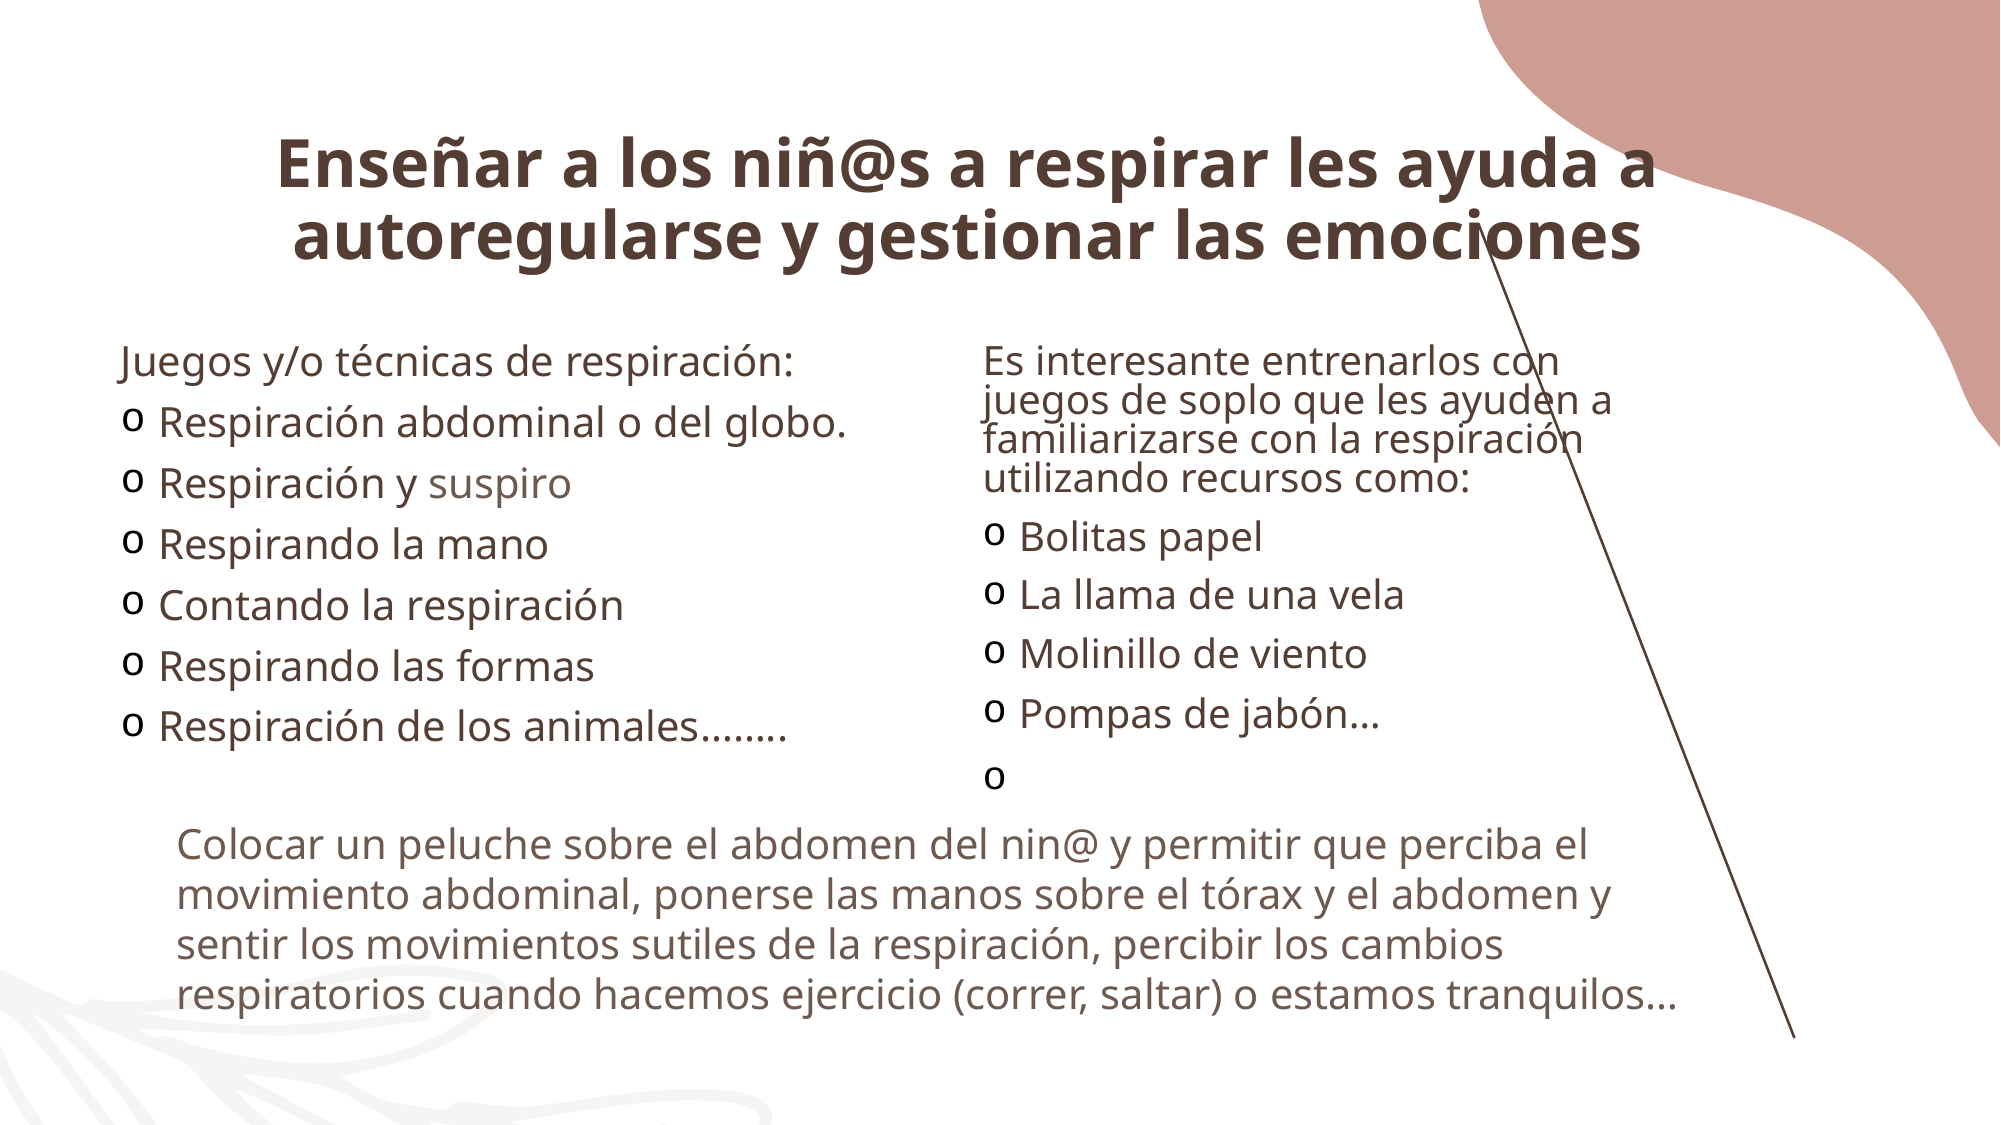

# Enseñar a los niñ@s a respirar les ayuda a autoregularse y gestionar las emociones
Juegos y/o técnicas de respiración:
Respiración abdominal o del globo.
Respiración y suspiro
Respirando la mano
Contando la respiración
Respirando las formas
Respiración de los animales……..
Es interesante entrenarlos con juegos de soplo que les ayuden a familiarizarse con la respiración utilizando recursos como:
Bolitas papel
La llama de una vela
Molinillo de viento
Pompas de jabón…
Colocar un peluche sobre el abdomen del nin@ y permitir que perciba el movimiento abdominal, ponerse las manos sobre el tórax y el abdomen y sentir los movimientos sutiles de la respiración, percibir los cambios respiratorios cuando hacemos ejercicio (correr, saltar) o estamos tranquilos…